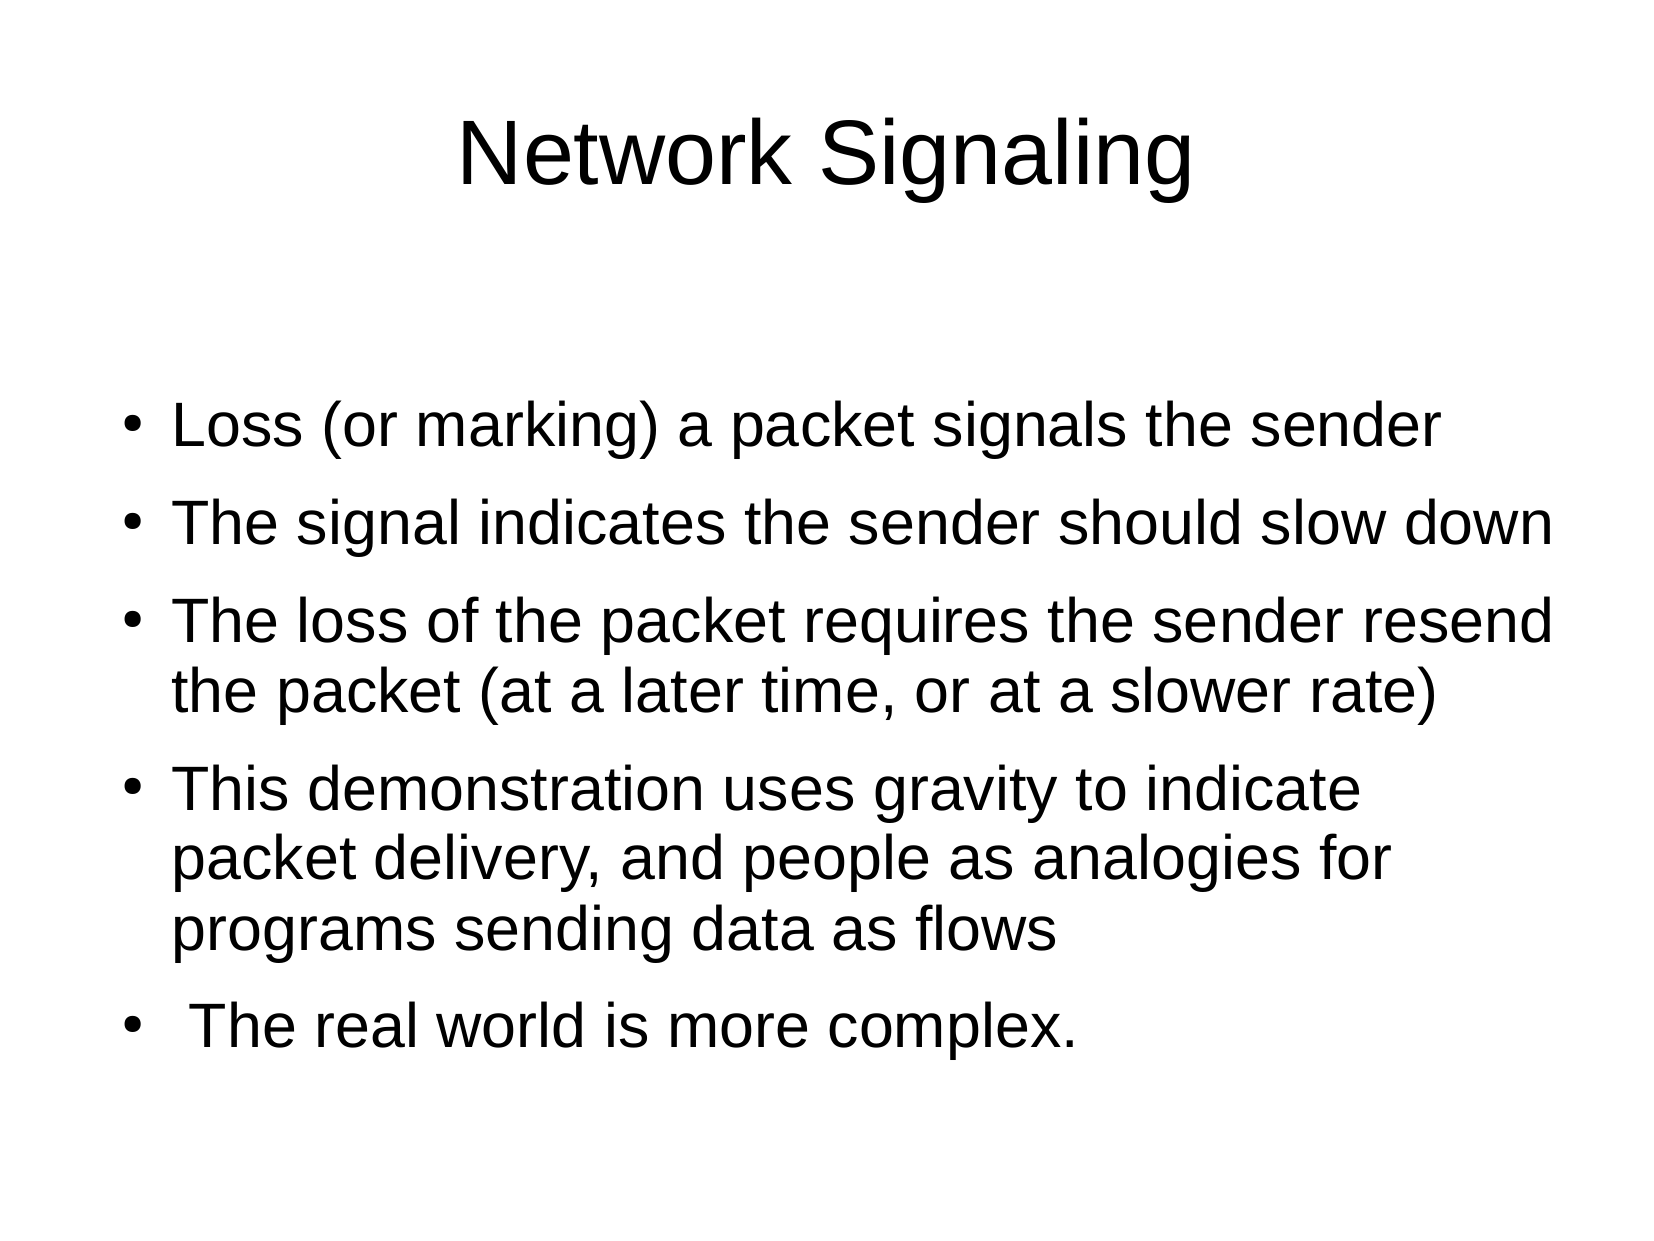

# Network Signaling
Loss (or marking) a packet signals the sender
The signal indicates the sender should slow down
The loss of the packet requires the sender resend the packet (at a later time, or at a slower rate)
This demonstration uses gravity to indicate packet delivery, and people as analogies for programs sending data as flows
 The real world is more complex.